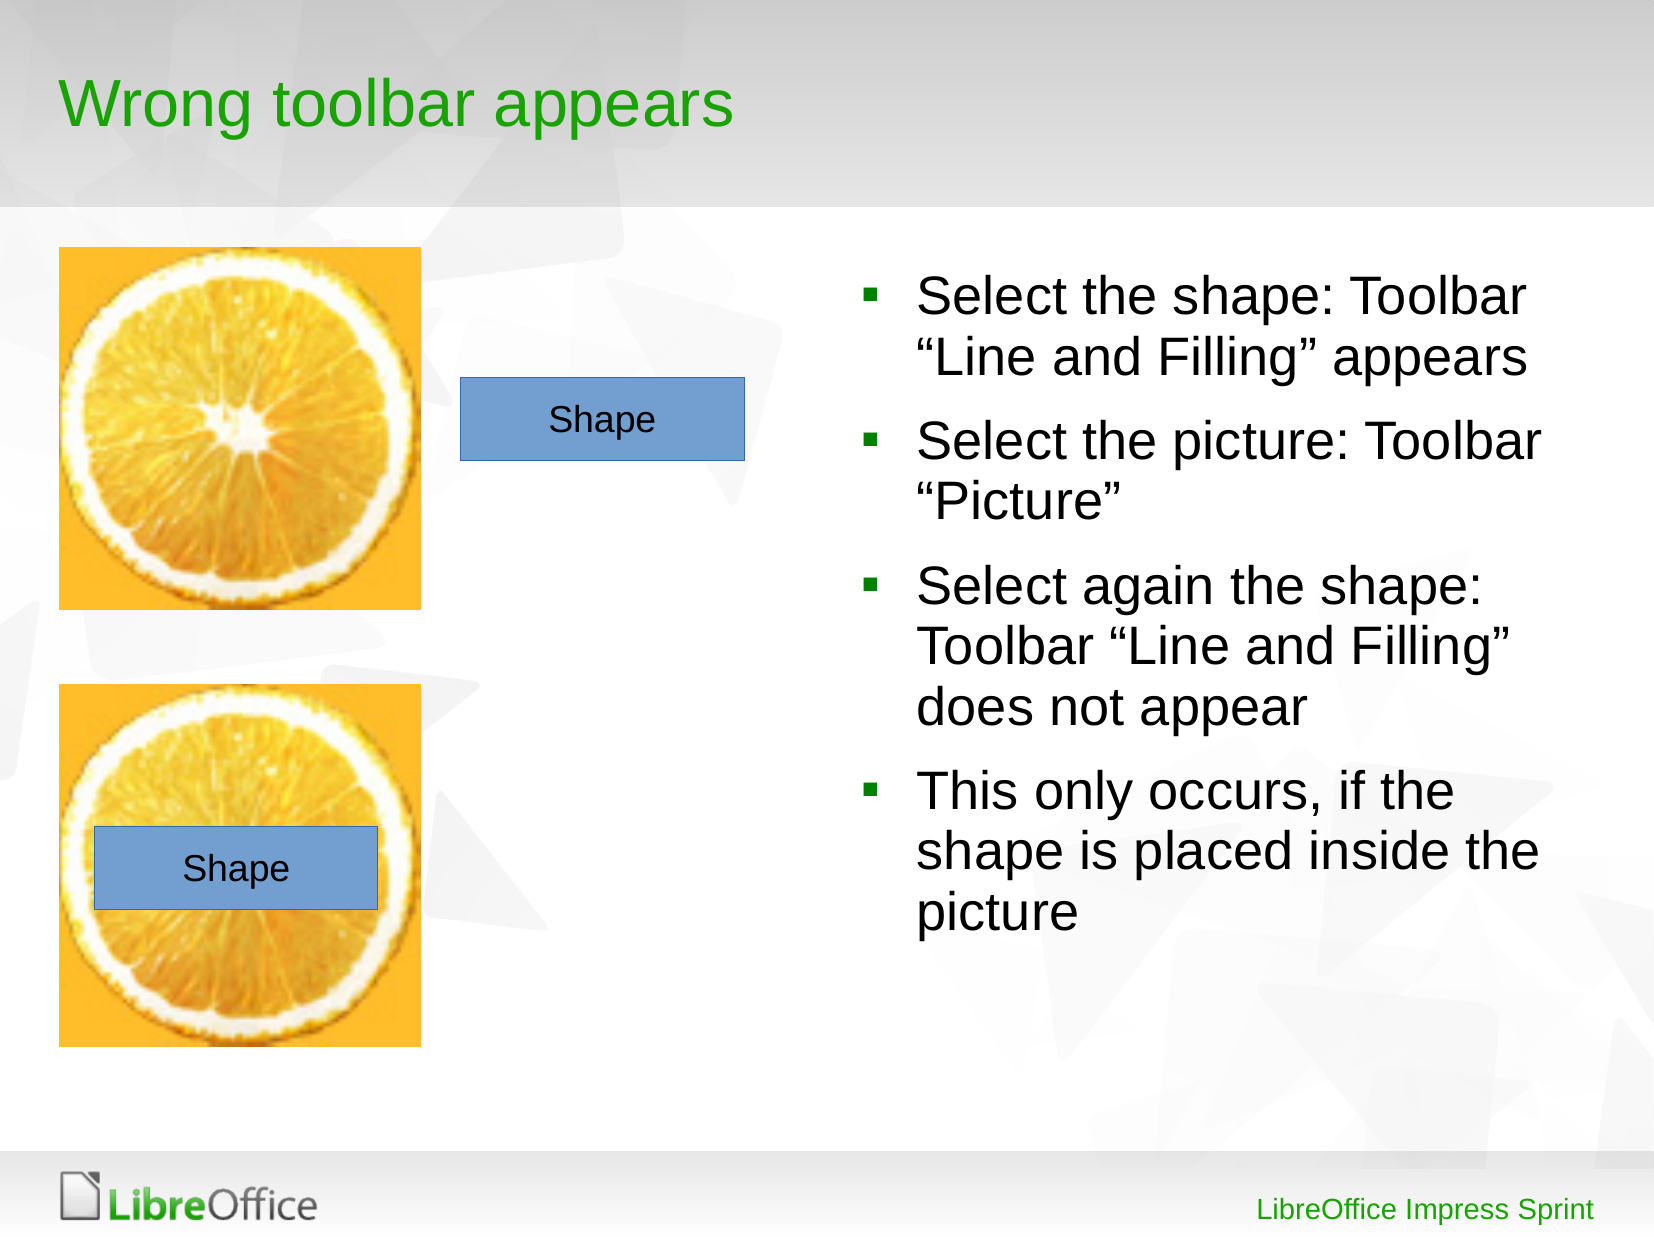

# Wrong toolbar appears
Select the shape: Toolbar “Line and Filling” appears
Select the picture: Toolbar “Picture”
Select again the shape: Toolbar “Line and Filling” does not appear
This only occurs, if the shape is placed inside the picture
Shape
Shape
LibreOffice Impress Sprint